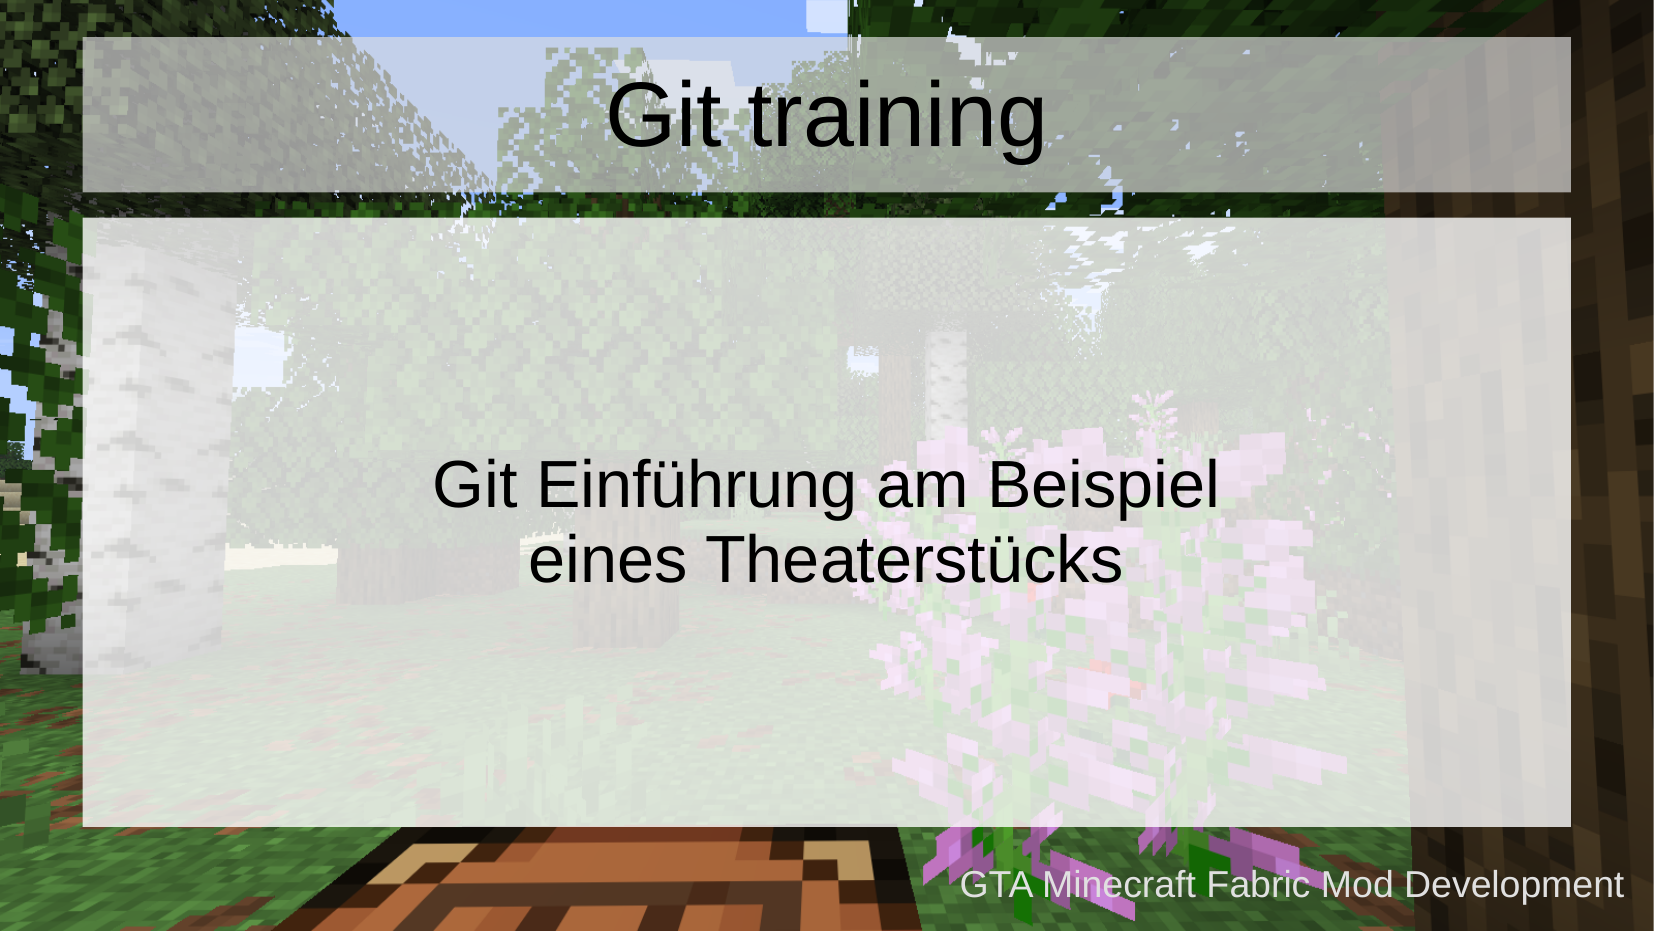

# Git training
Git Einführung am Beispiel
eines Theaterstücks